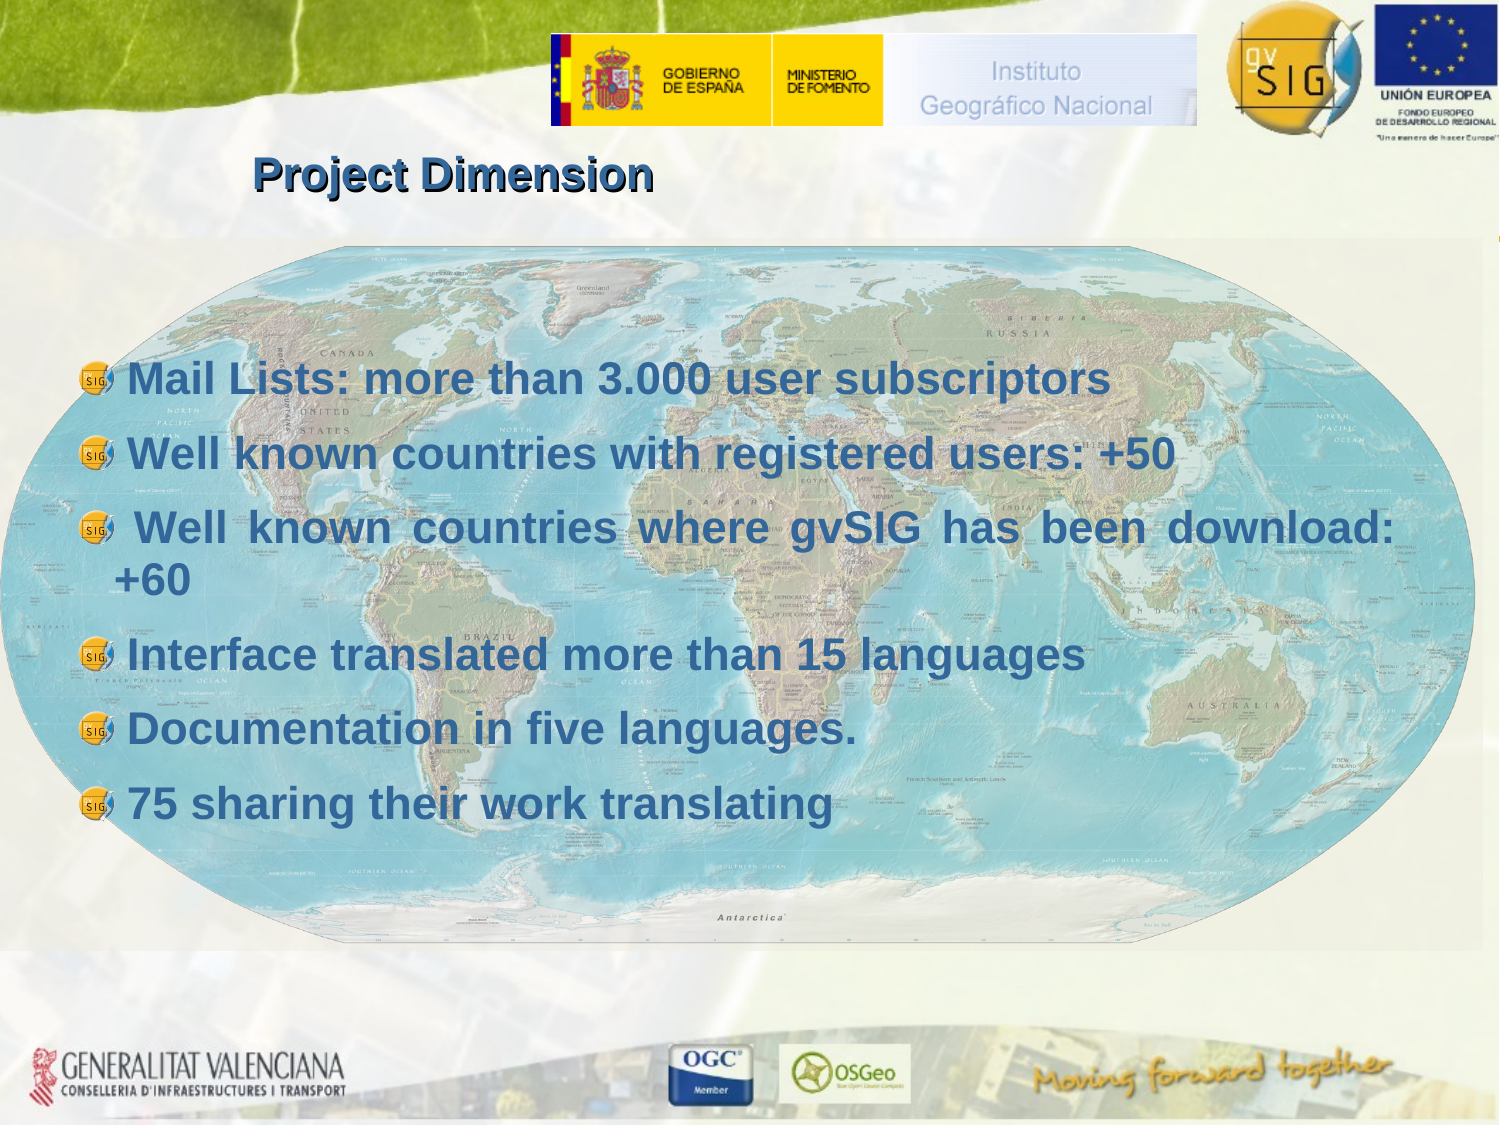

Project Dimension
 Mail Lists: more than 3.000 user subscriptors
 Well known countries with registered users: +50
 Well known countries where gvSIG has been download: +60
 Interface translated more than 15 languages
 Documentation in five languages.
 75 sharing their work translating